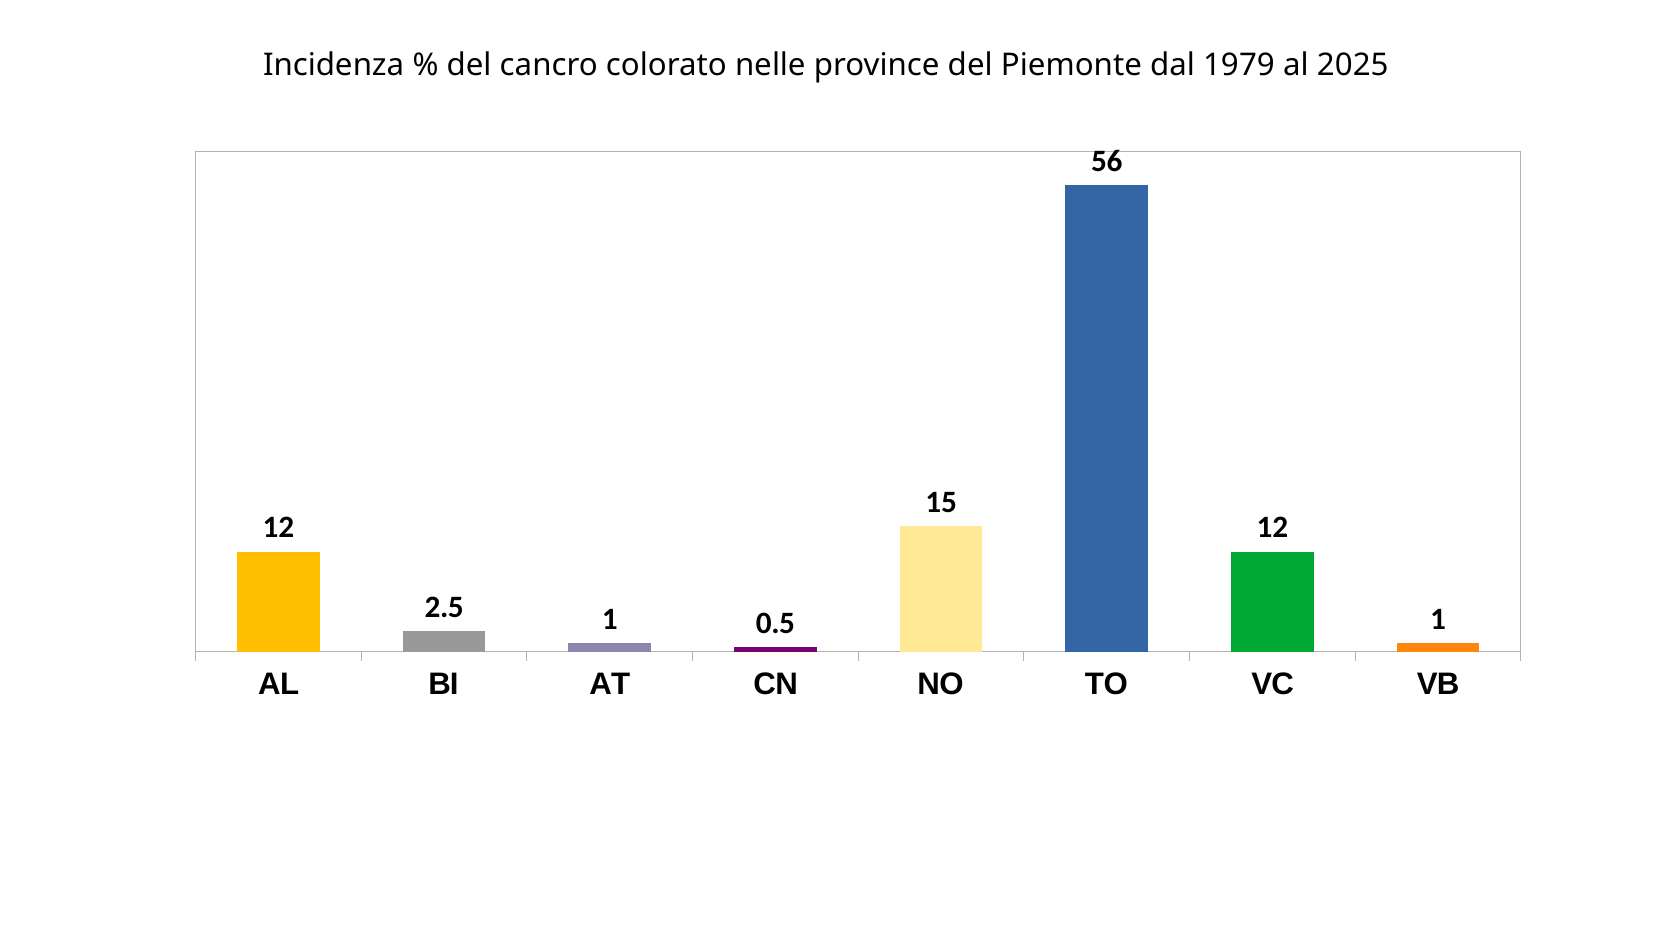

# Incidenza % del cancro colorato nelle province del Piemonte dal 1979 al 2025
### Chart
| Category | Colonna 1 |
|---|---|
| AL | 12.0 |
| BI | 2.5 |
| AT | 1.0 |
| CN | 0.5 |
| NO | 15.0 |
| TO | 56.0 |
| VC | 12.0 |
| VB | 1.0 |